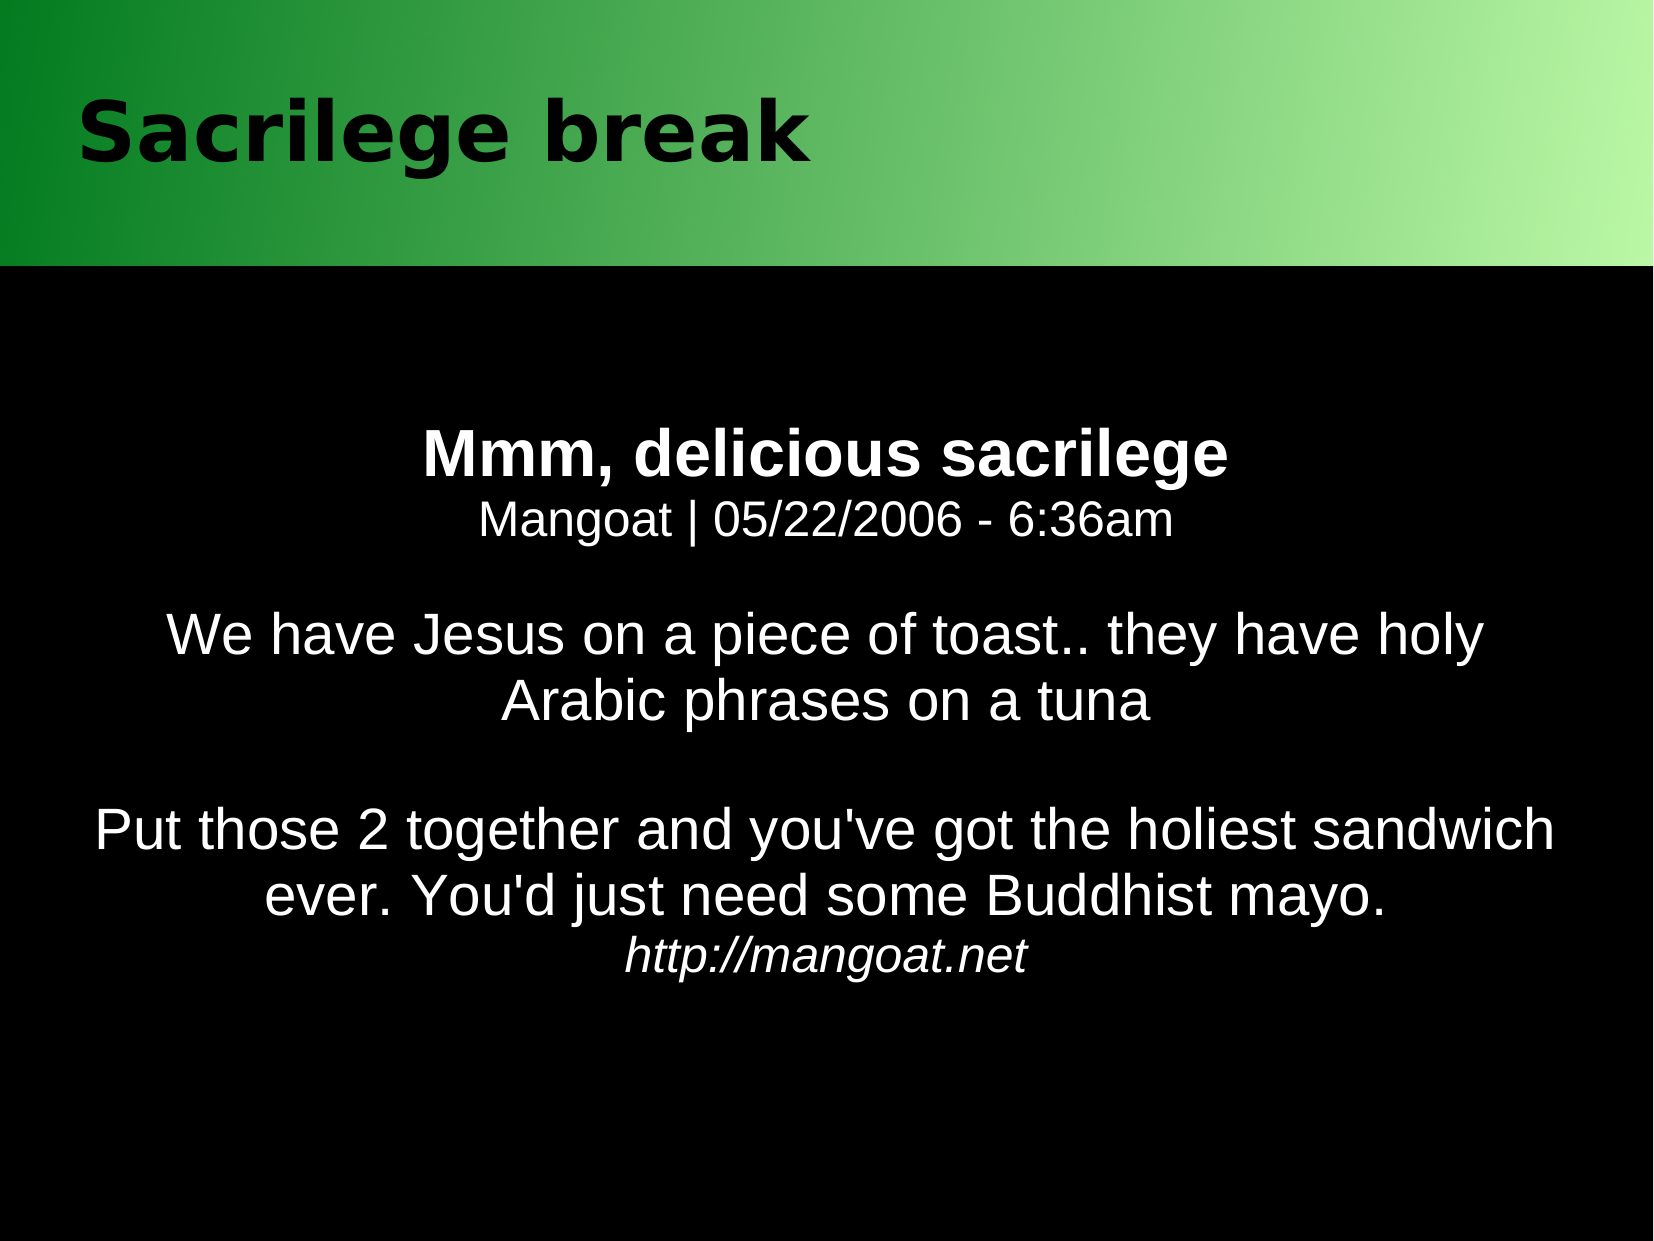

# Sacrilege break
Mmm, delicious sacrilege
Mangoat | 05/22/2006 - 6:36am
We have Jesus on a piece of toast.. they have holy Arabic phrases on a tuna
Put those 2 together and you've got the holiest sandwich ever. You'd just need some Buddhist mayo.
http://mangoat.net